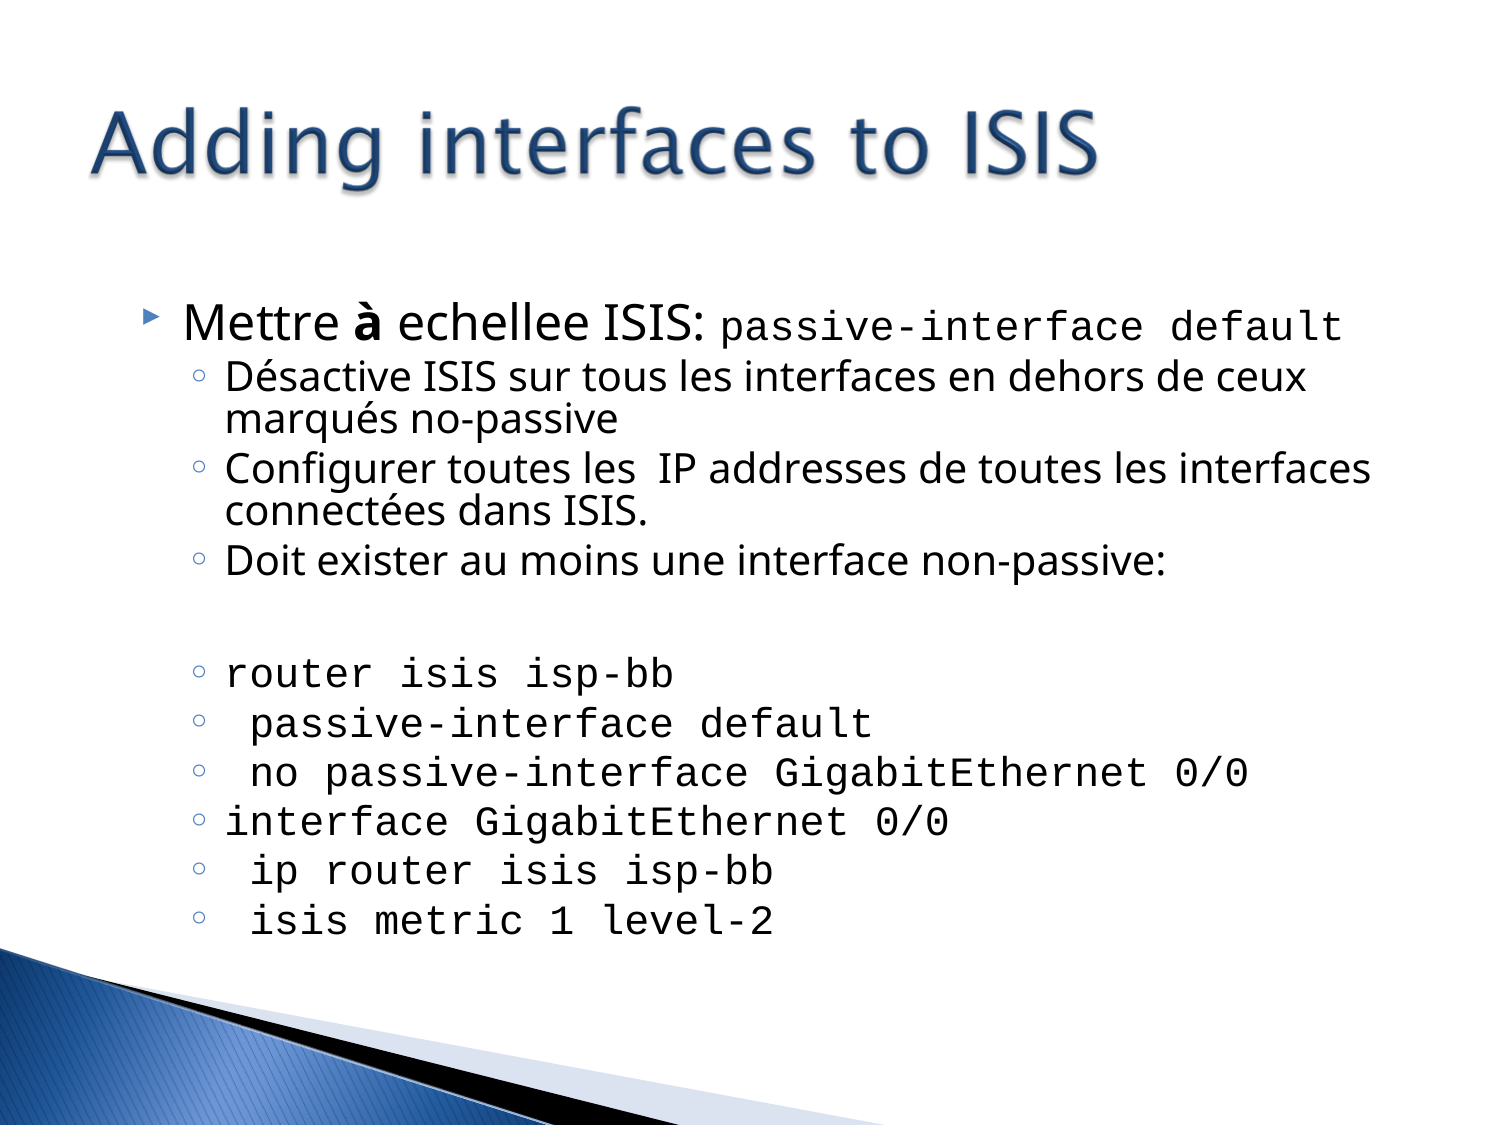

# Mettre à echellee ISIS: passive-interface default
Désactive ISIS sur tous les interfaces en dehors de ceux marqués no-passive
Configurer toutes les IP addresses de toutes les interfaces connectées dans ISIS.
Doit exister au moins une interface non-passive:
router isis isp-bb
 passive-interface default
 no passive-interface GigabitEthernet 0/0
interface GigabitEthernet 0/0
 ip router isis isp-bb
 isis metric 1 level-2